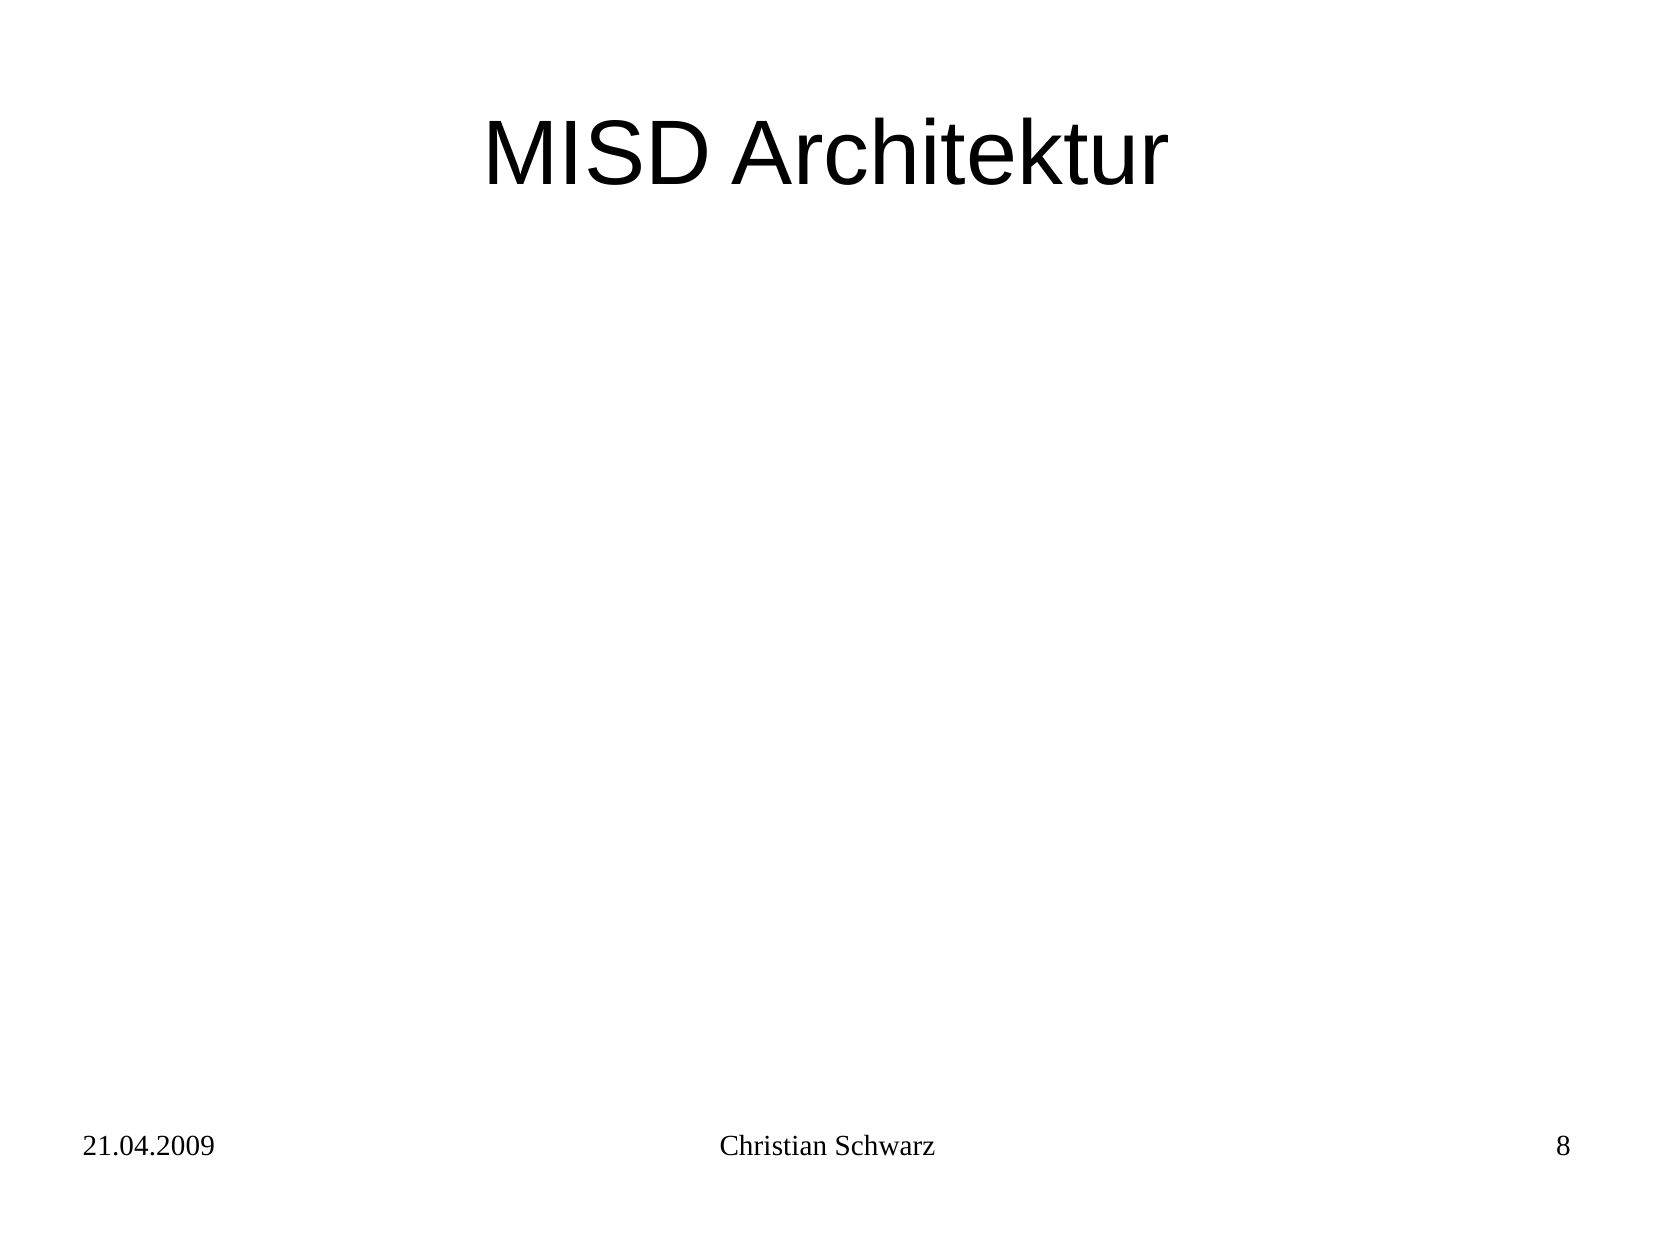

# MISD Architektur
21.04.2009
Christian Schwarz
8